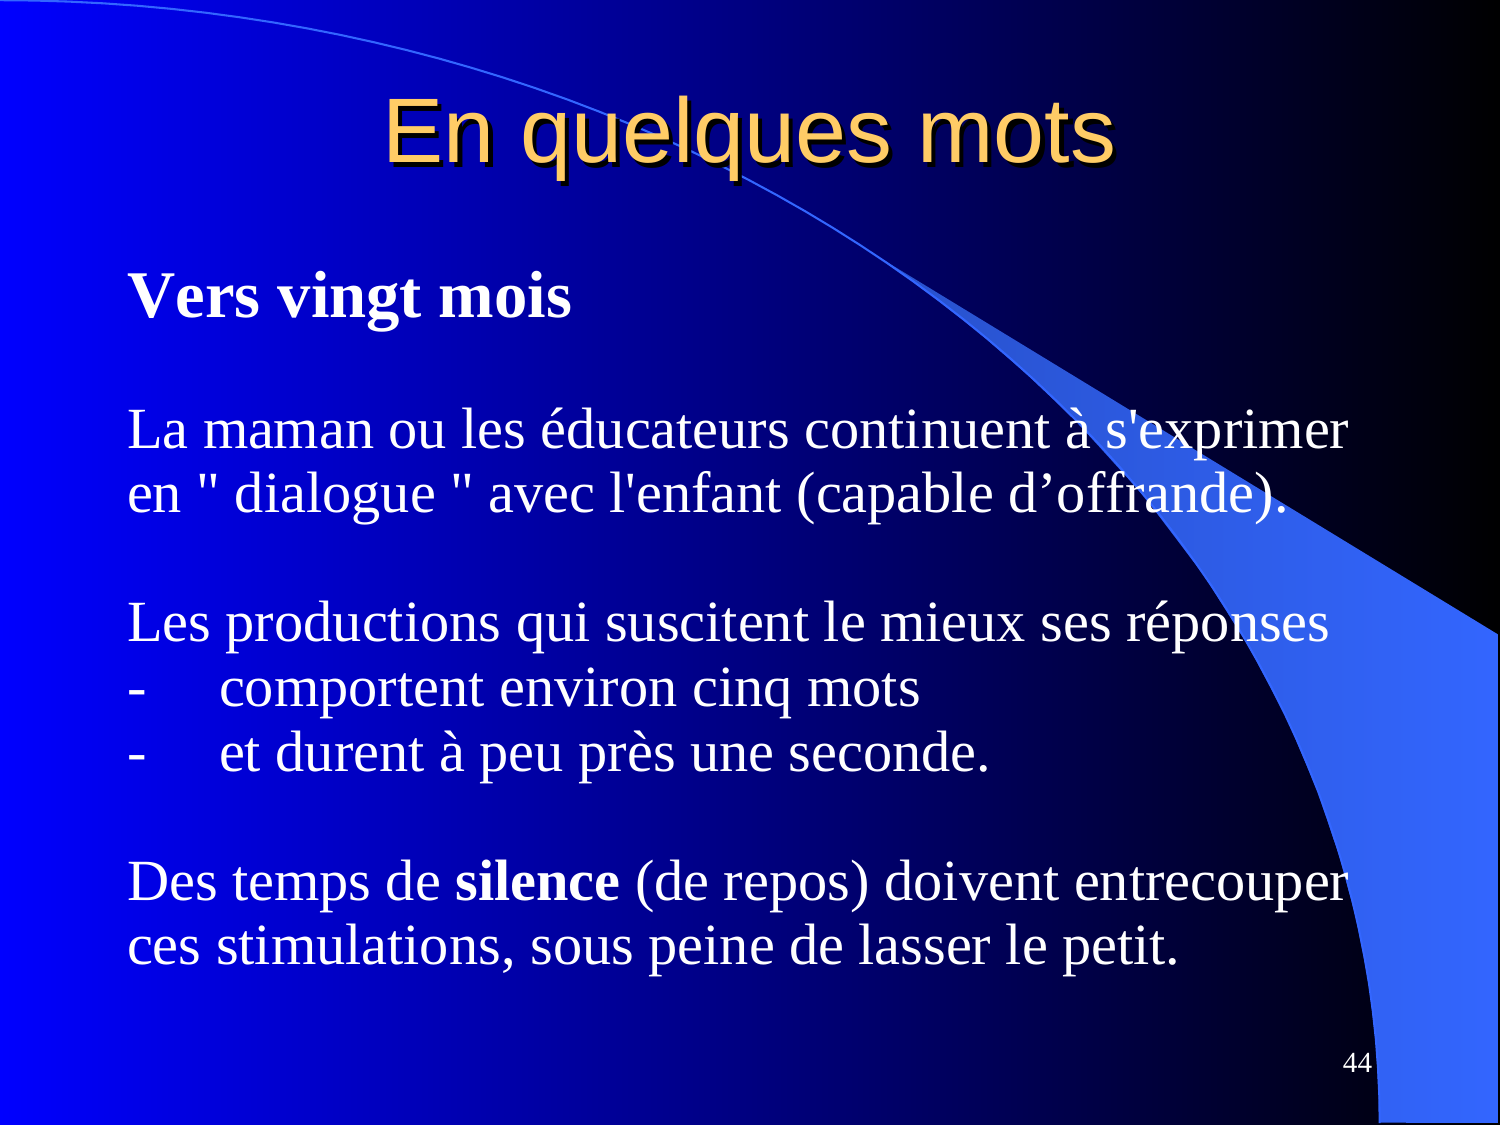

# En quelques mots
Vers vingt mois
La maman ou les éducateurs continuent à s'exprimer
en " dialogue " avec l'enfant (capable d’offrande).
Les productions qui suscitent le mieux ses réponses
- comportent environ cinq mots
- et durent à peu près une seconde.
Des temps de silence (de repos) doivent entrecouper
ces stimulations, sous peine de lasser le petit.
44